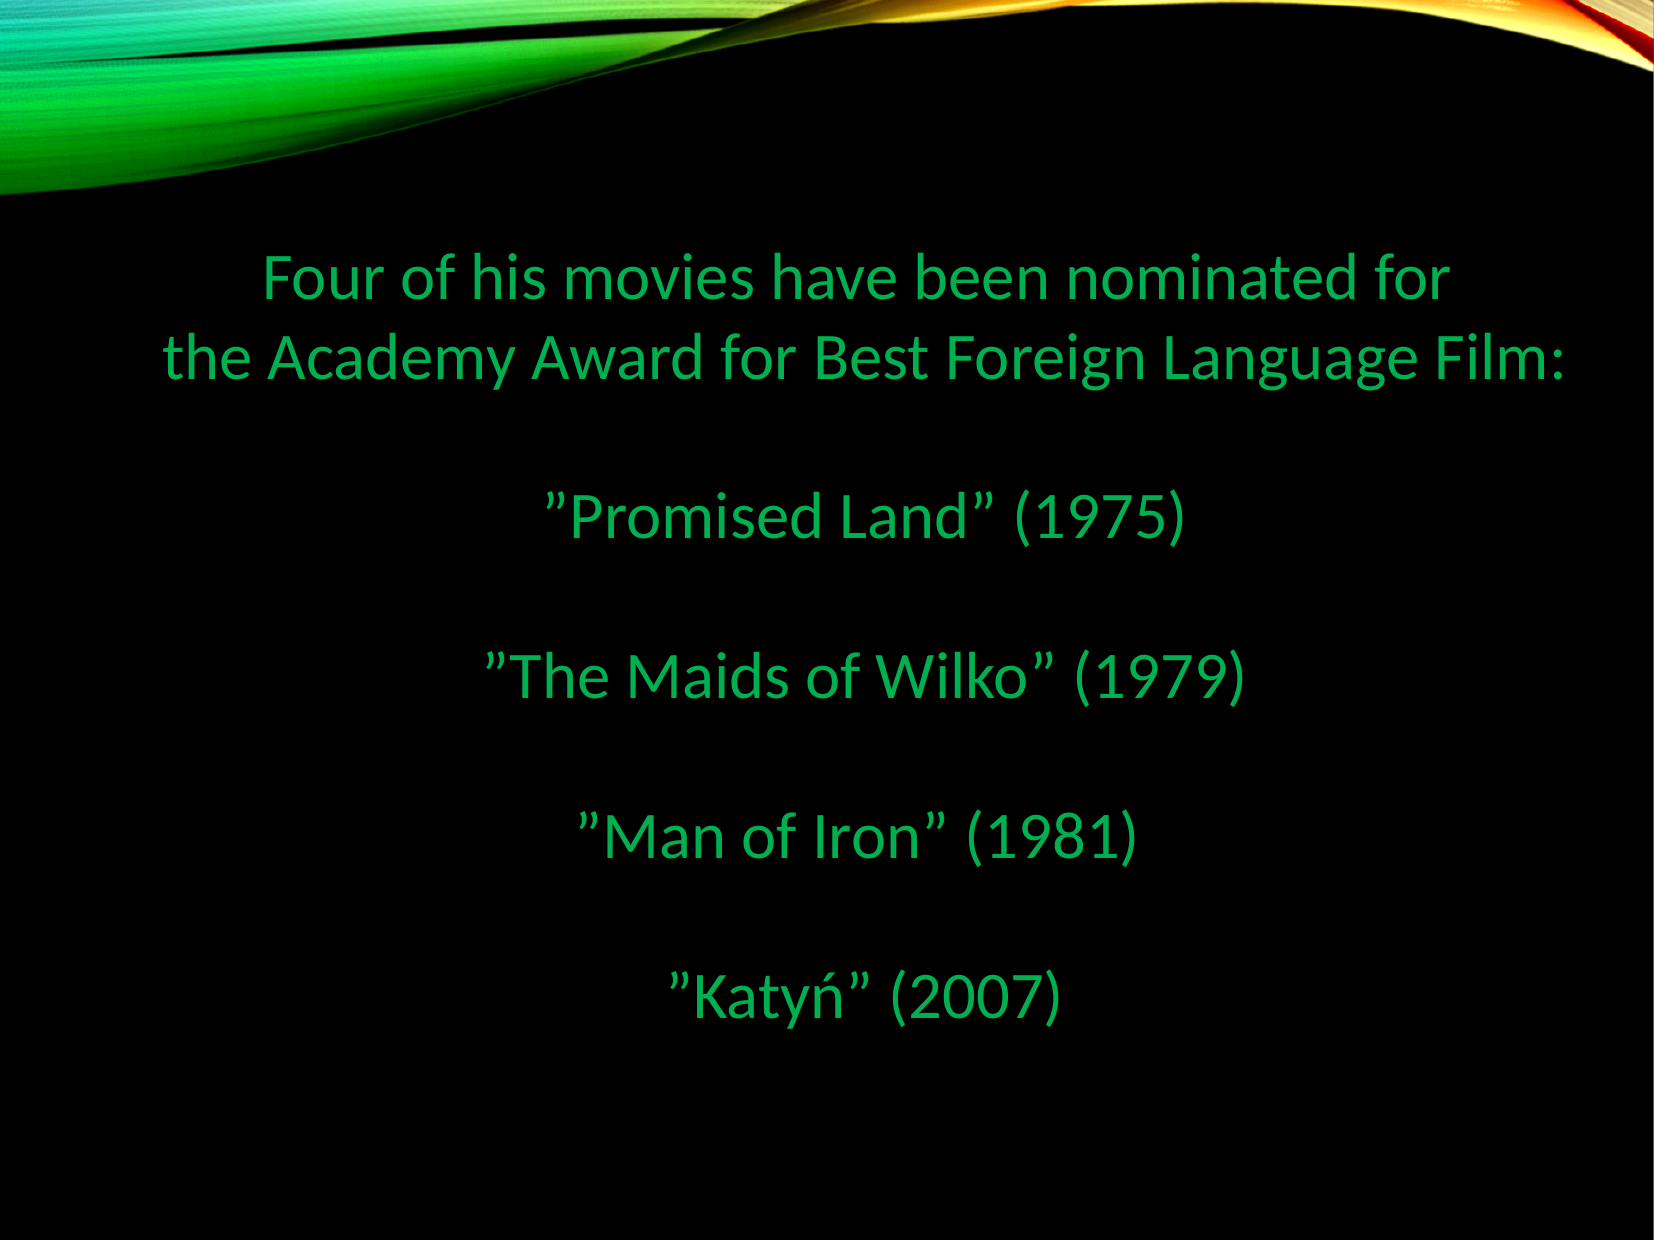

Four of his movies have been nominated for
the Academy Award for Best Foreign Language Film:
”Promised Land” (1975)
”The Maids of Wilko” (1979)
”Man of Iron” (1981)
”Katyń” (2007)